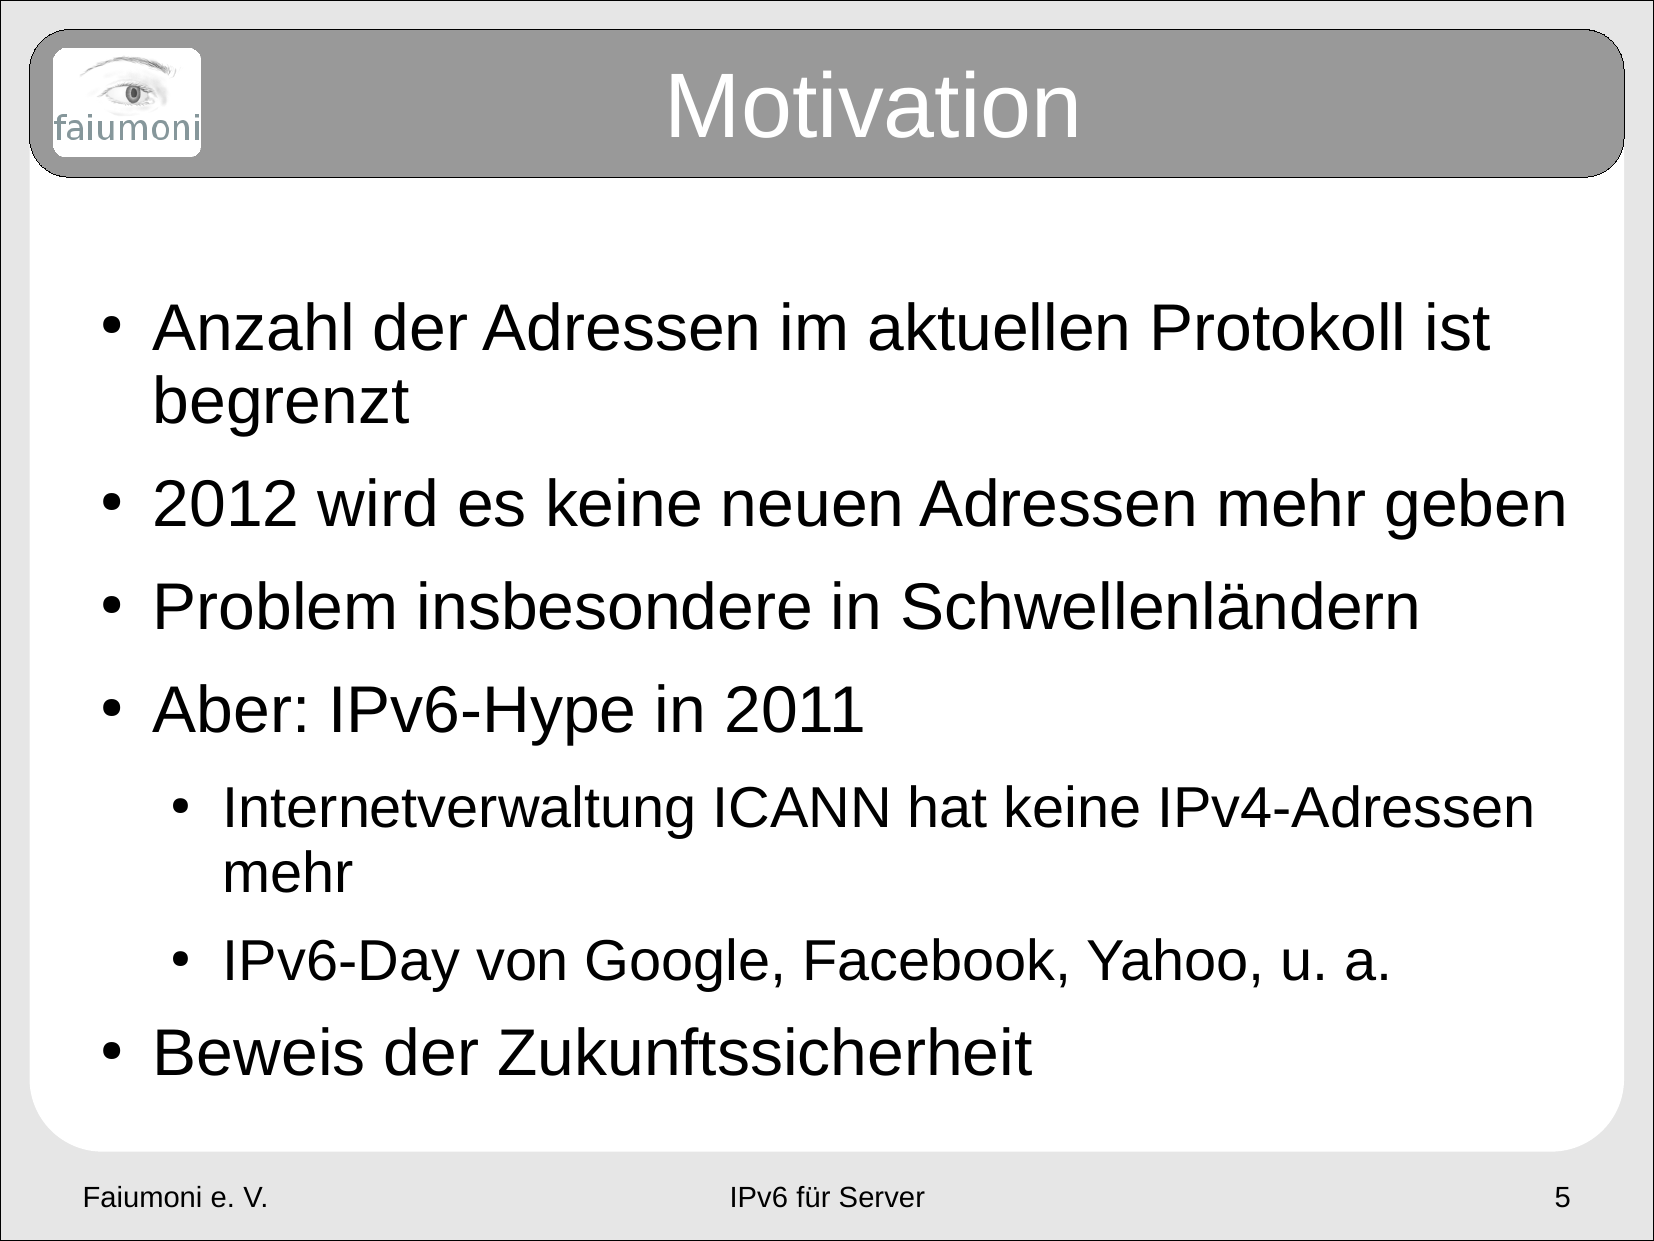

# Motivation
Anzahl der Adressen im aktuellen Protokoll ist begrenzt
2012 wird es keine neuen Adressen mehr geben
Problem insbesondere in Schwellenländern
Aber: IPv6-Hype in 2011
Internetverwaltung ICANN hat keine IPv4-Adressen mehr
IPv6-Day von Google, Facebook, Yahoo, u. a.
Beweis der Zukunftssicherheit
Faiumoni e. V.
IPv6 für Server
5